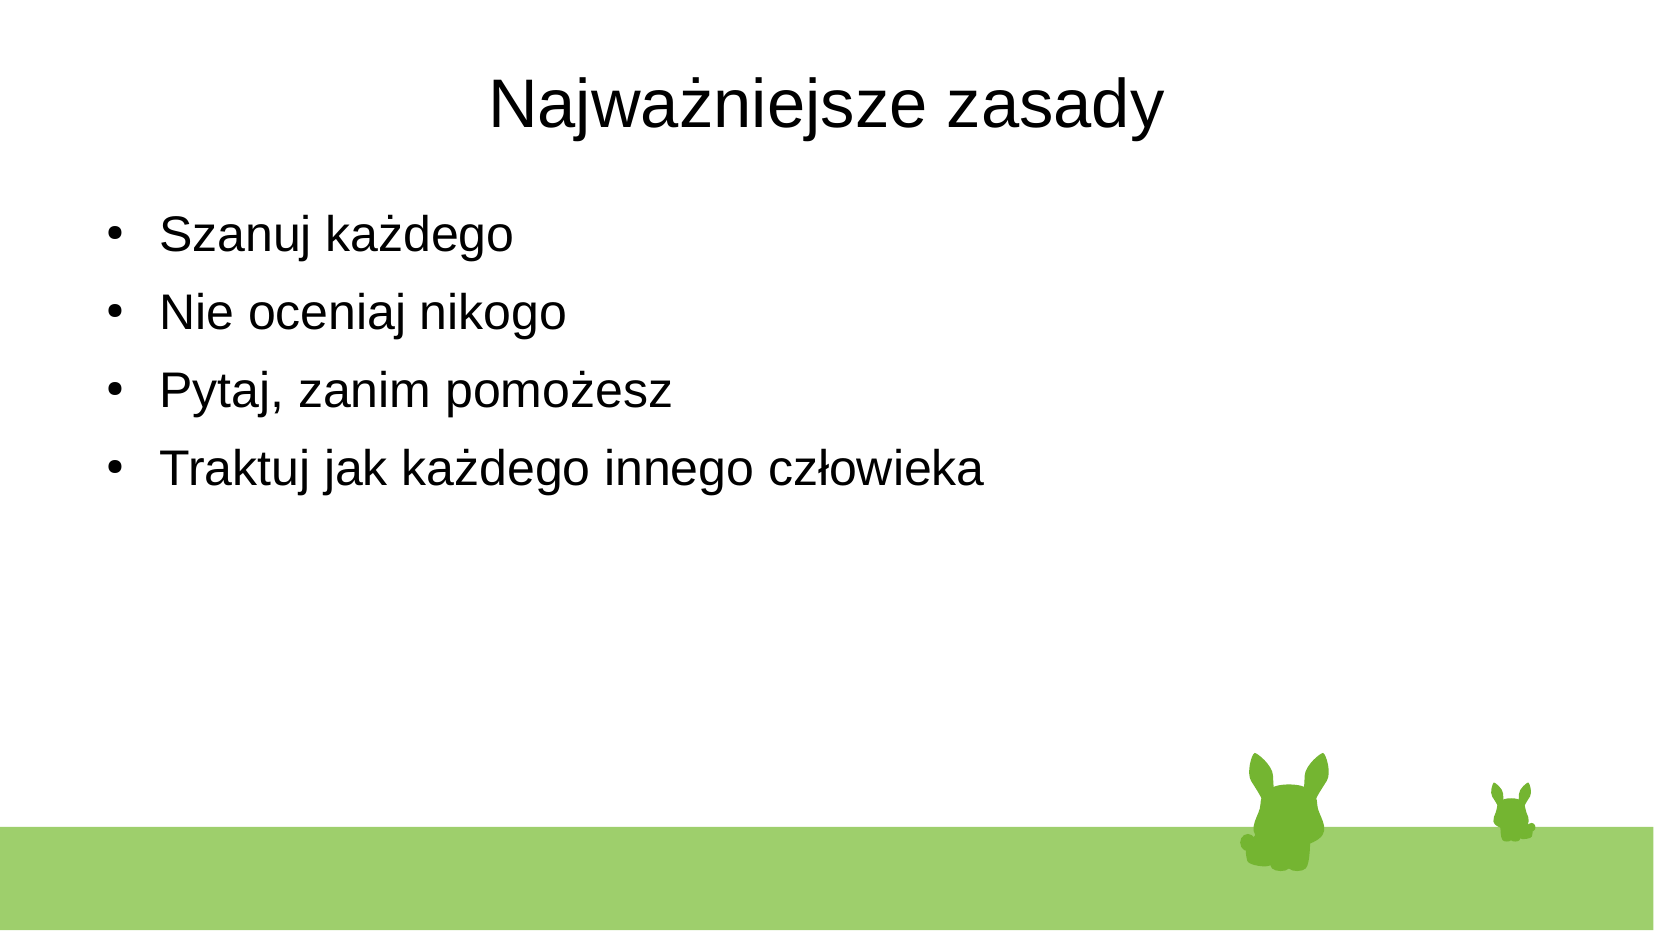

# Najważniejsze zasady
Szanuj każdego
Nie oceniaj nikogo
Pytaj, zanim pomożesz
Traktuj jak każdego innego człowieka